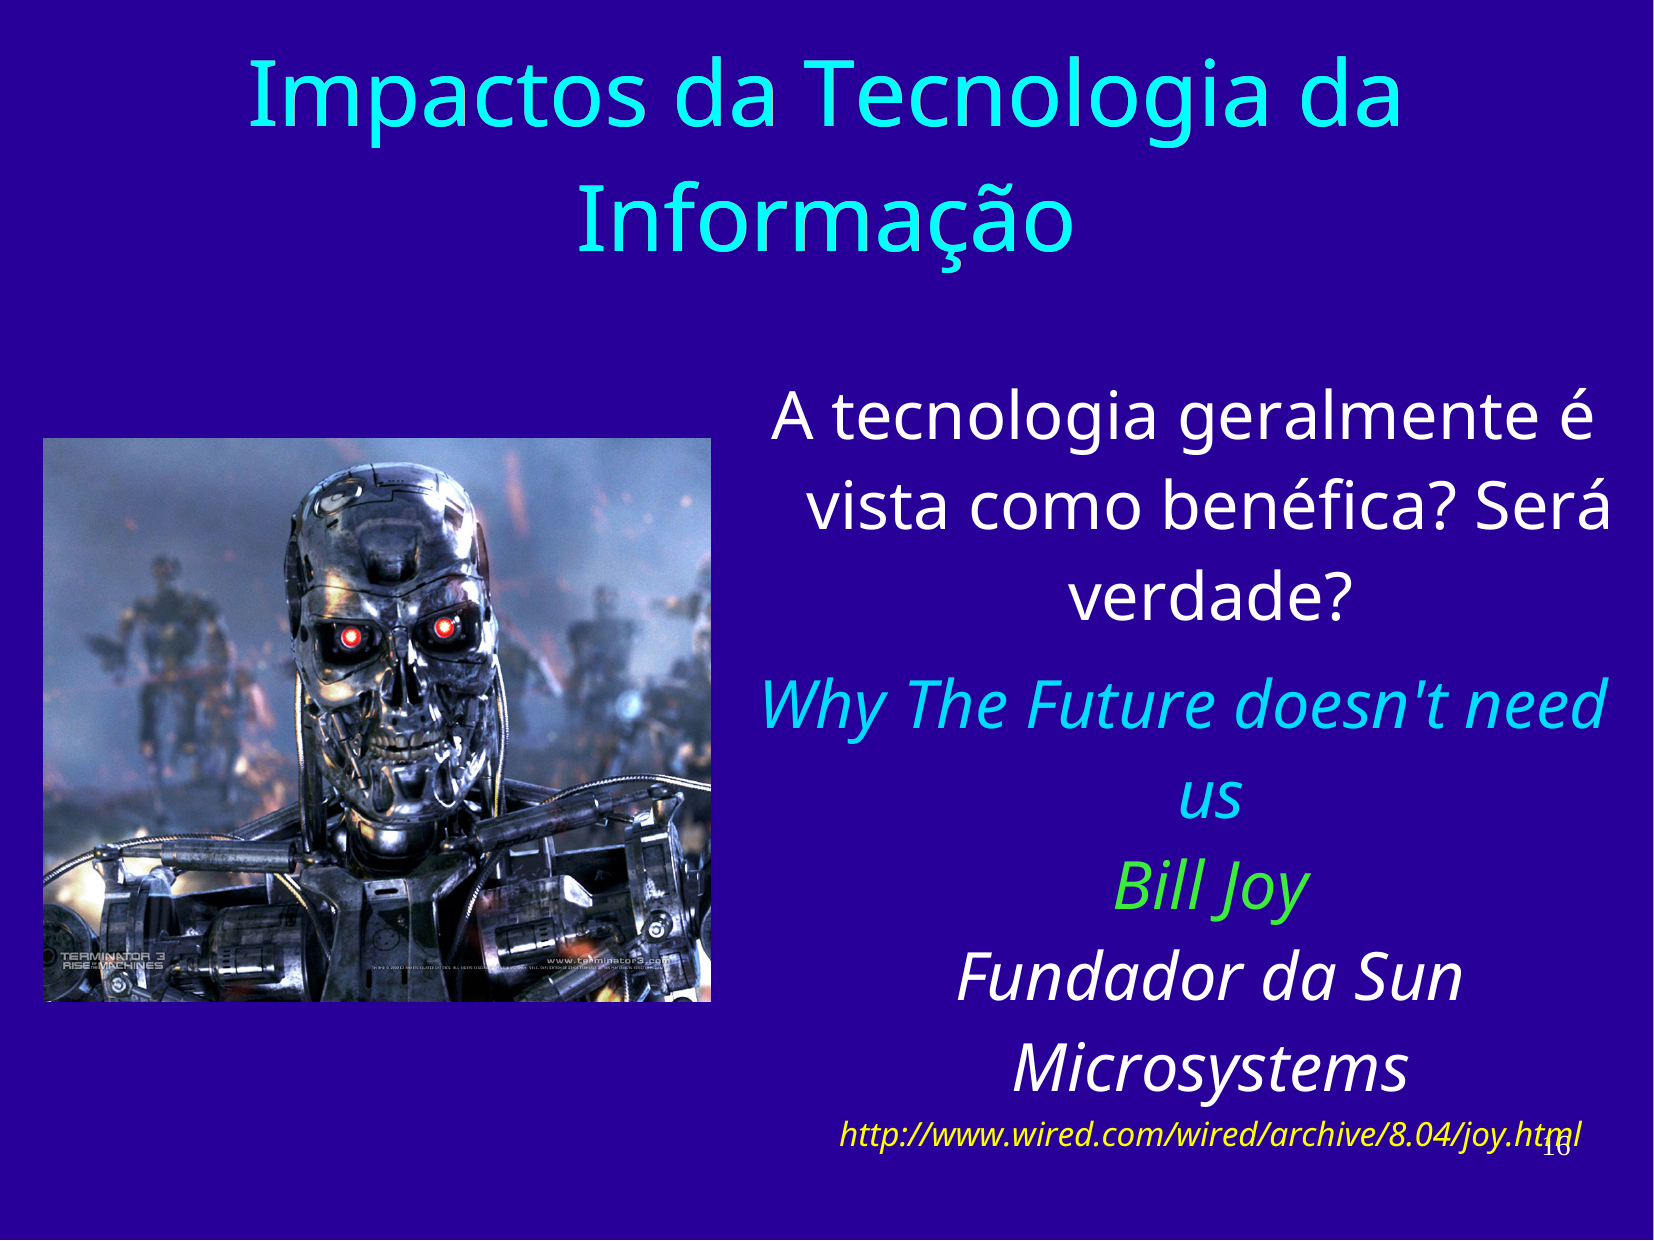

# Impactos da Tecnologia da Informação
A tecnologia geralmente é vista como benéfica? Será verdade?
Why The Future doesn't need us
Bill Joy
Fundador da Sun Microsystems
http://www.wired.com/wired/archive/8.04/joy.html
16